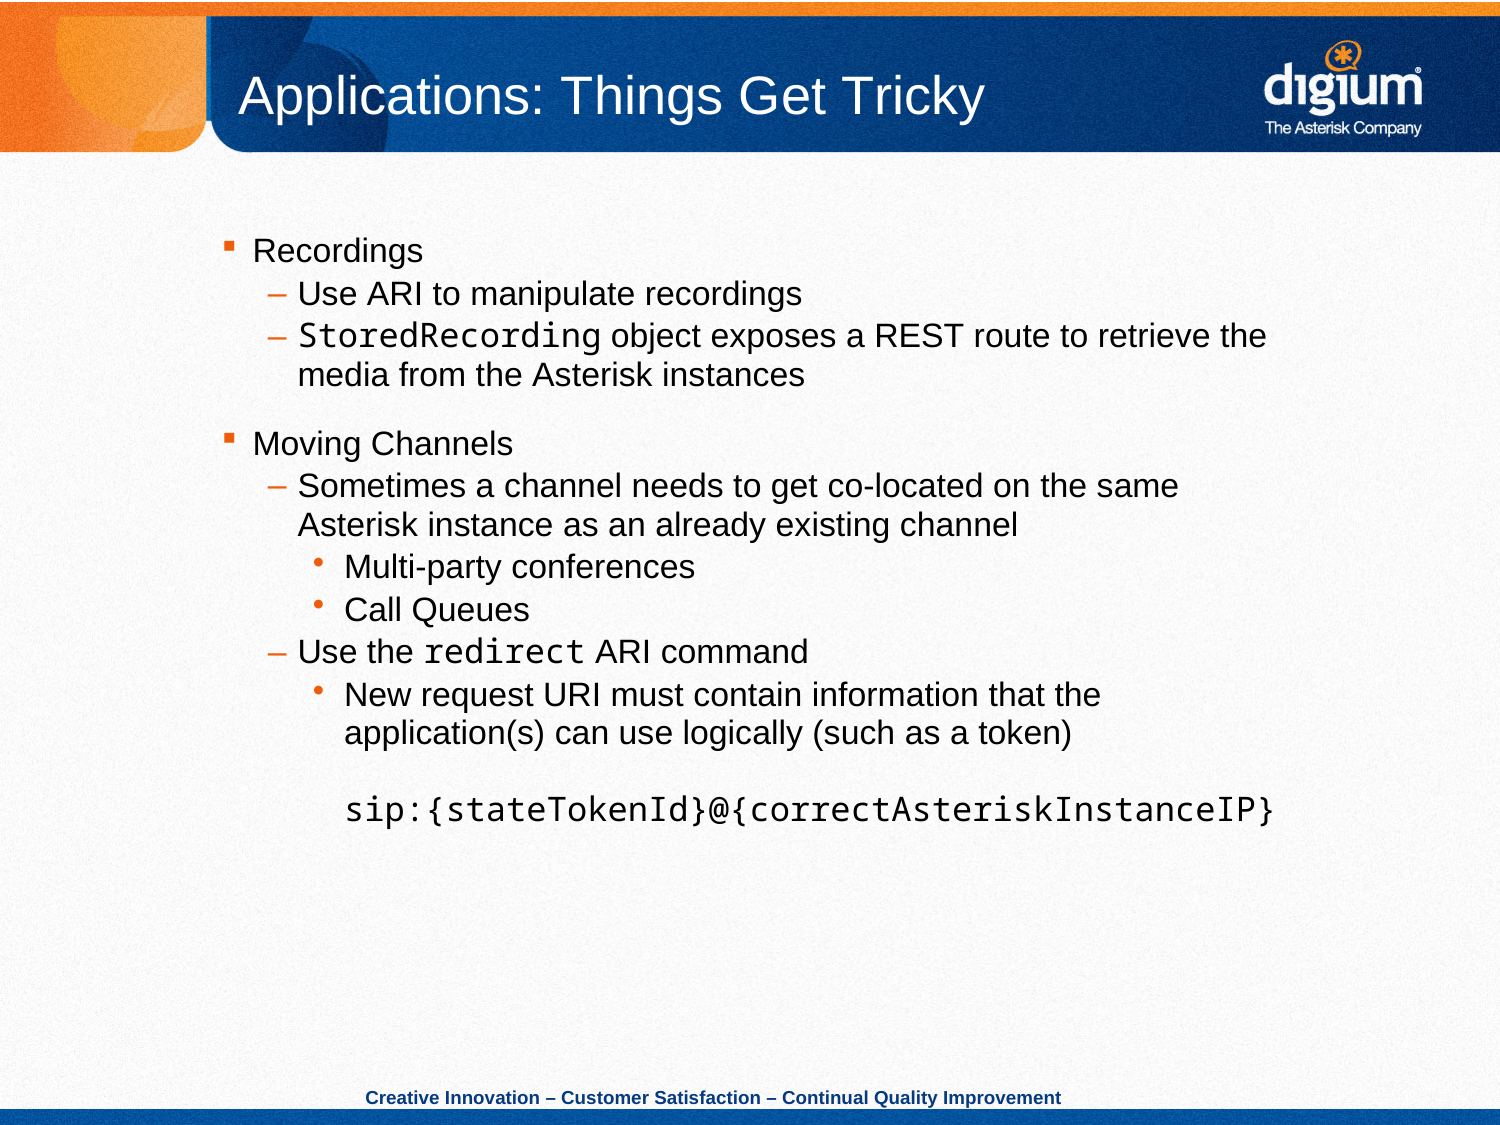

# Applications: Things Get Tricky
Recordings
Use ARI to manipulate recordings
StoredRecording object exposes a REST route to retrieve the media from the Asterisk instances
Moving Channels
Sometimes a channel needs to get co-located on the same Asterisk instance as an already existing channel
Multi-party conferences
Call Queues
Use the redirect ARI command
New request URI must contain information that the application(s) can use logically (such as a token)
sip:{stateTokenId}@{correctAsteriskInstanceIP}